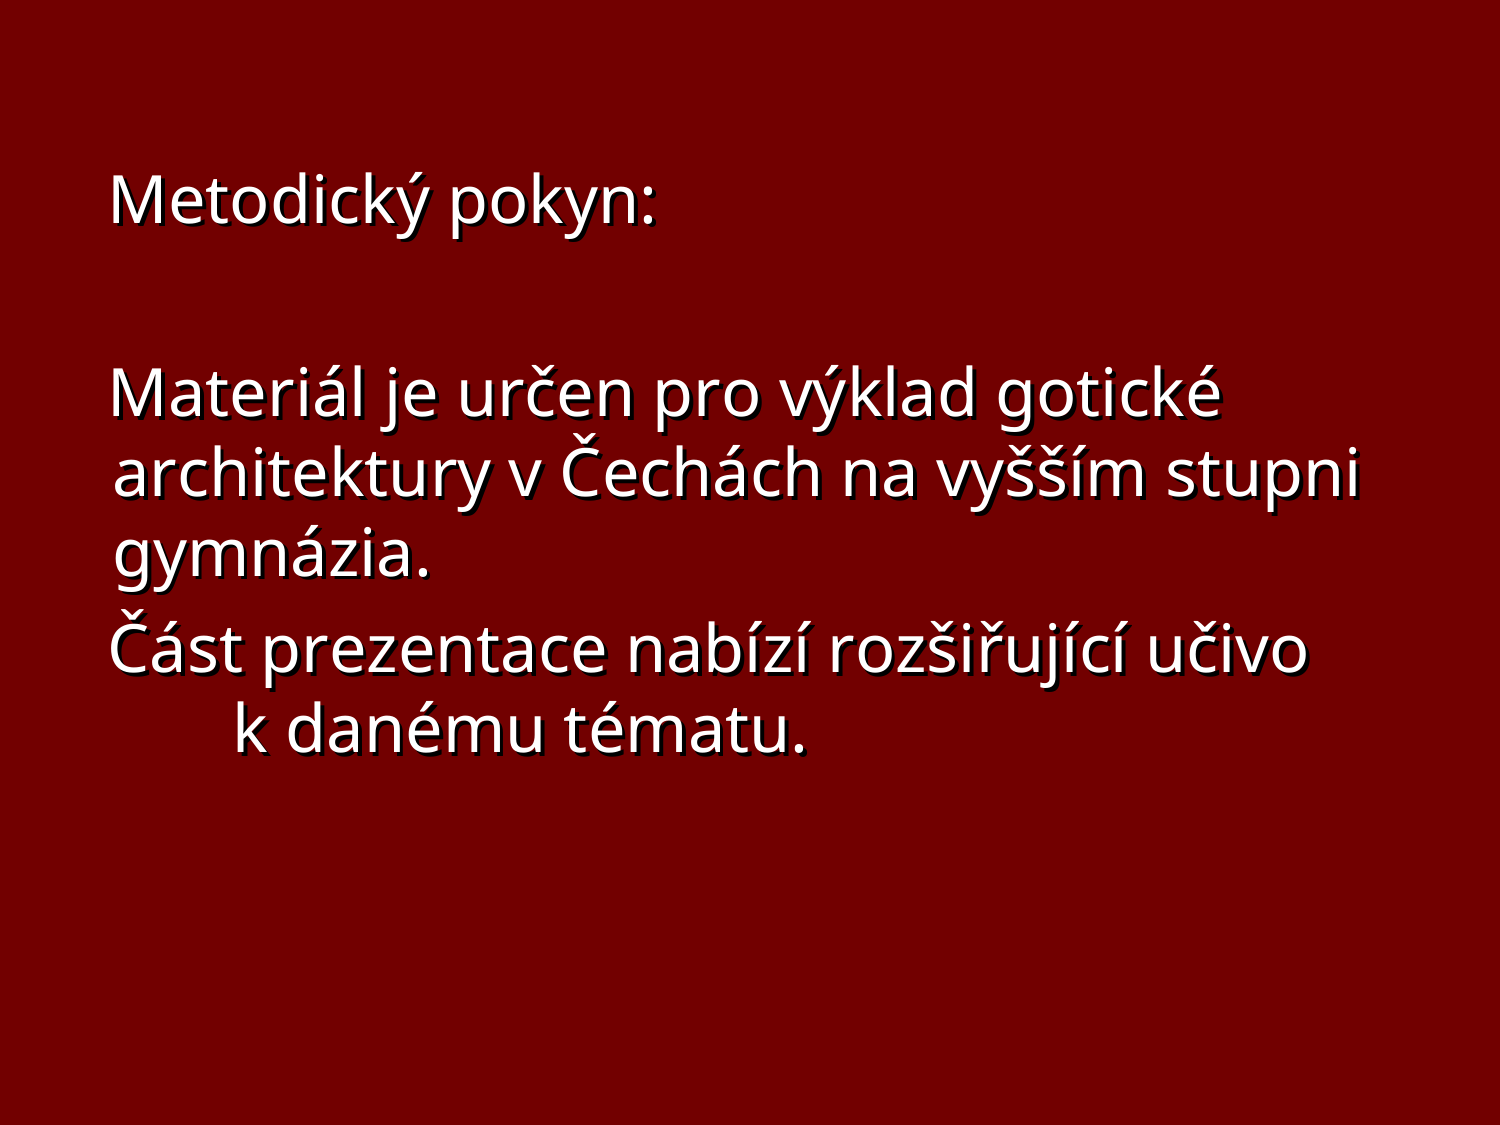

# Metodický pokyn:
 Materiál je určen pro výklad gotické architektury v Čechách na vyšším stupni gymnázia.
 Část prezentace nabízí rozšiřující učivo k danému tématu.